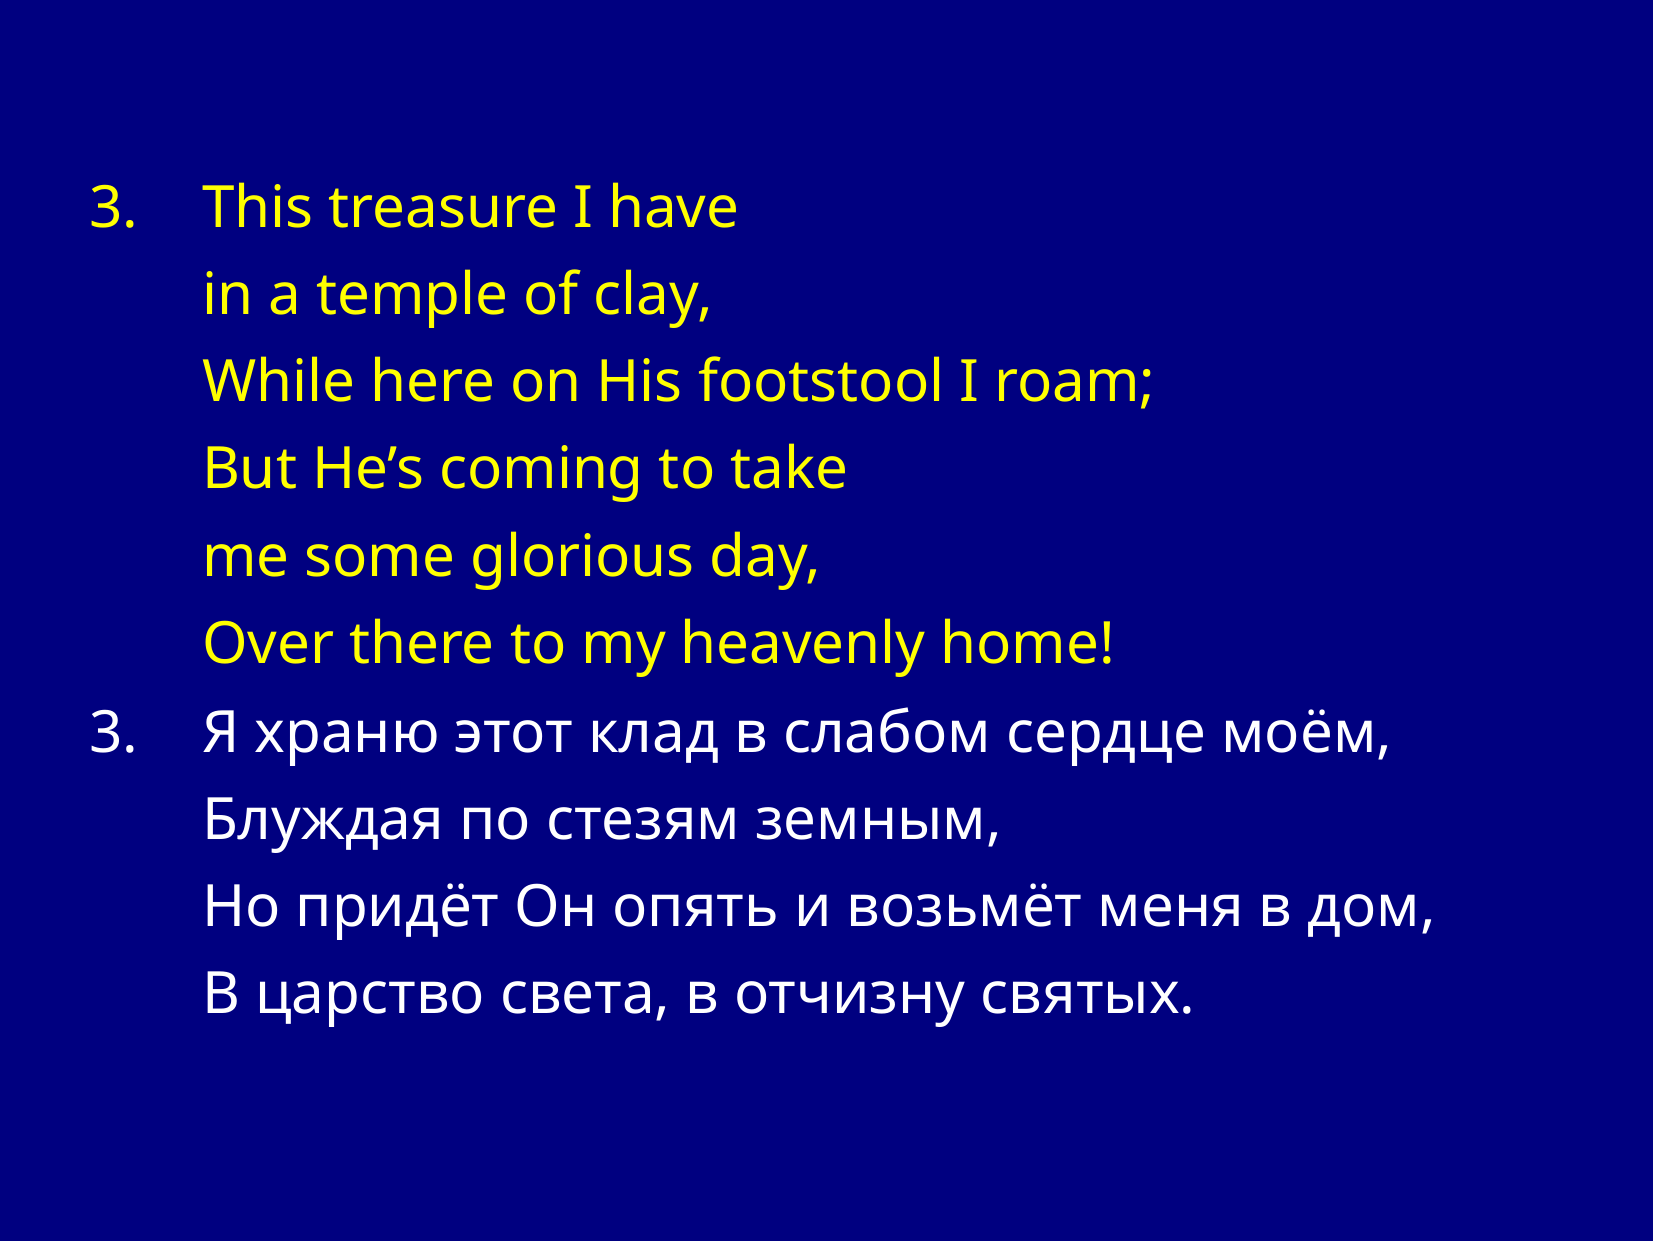

3.	This treasure I have
	in a temple of clay,
	While here on His footstool I roam;
	But He’s coming to take
	me some glorious day,
	Over there to my heavenly home!
3.	Я храню этот клад в слабом сердце моём,
	Блуждая по стезям земным,
	Но придёт Он опять и возьмёт меня в дом,
	В царство света, в отчизну святых.